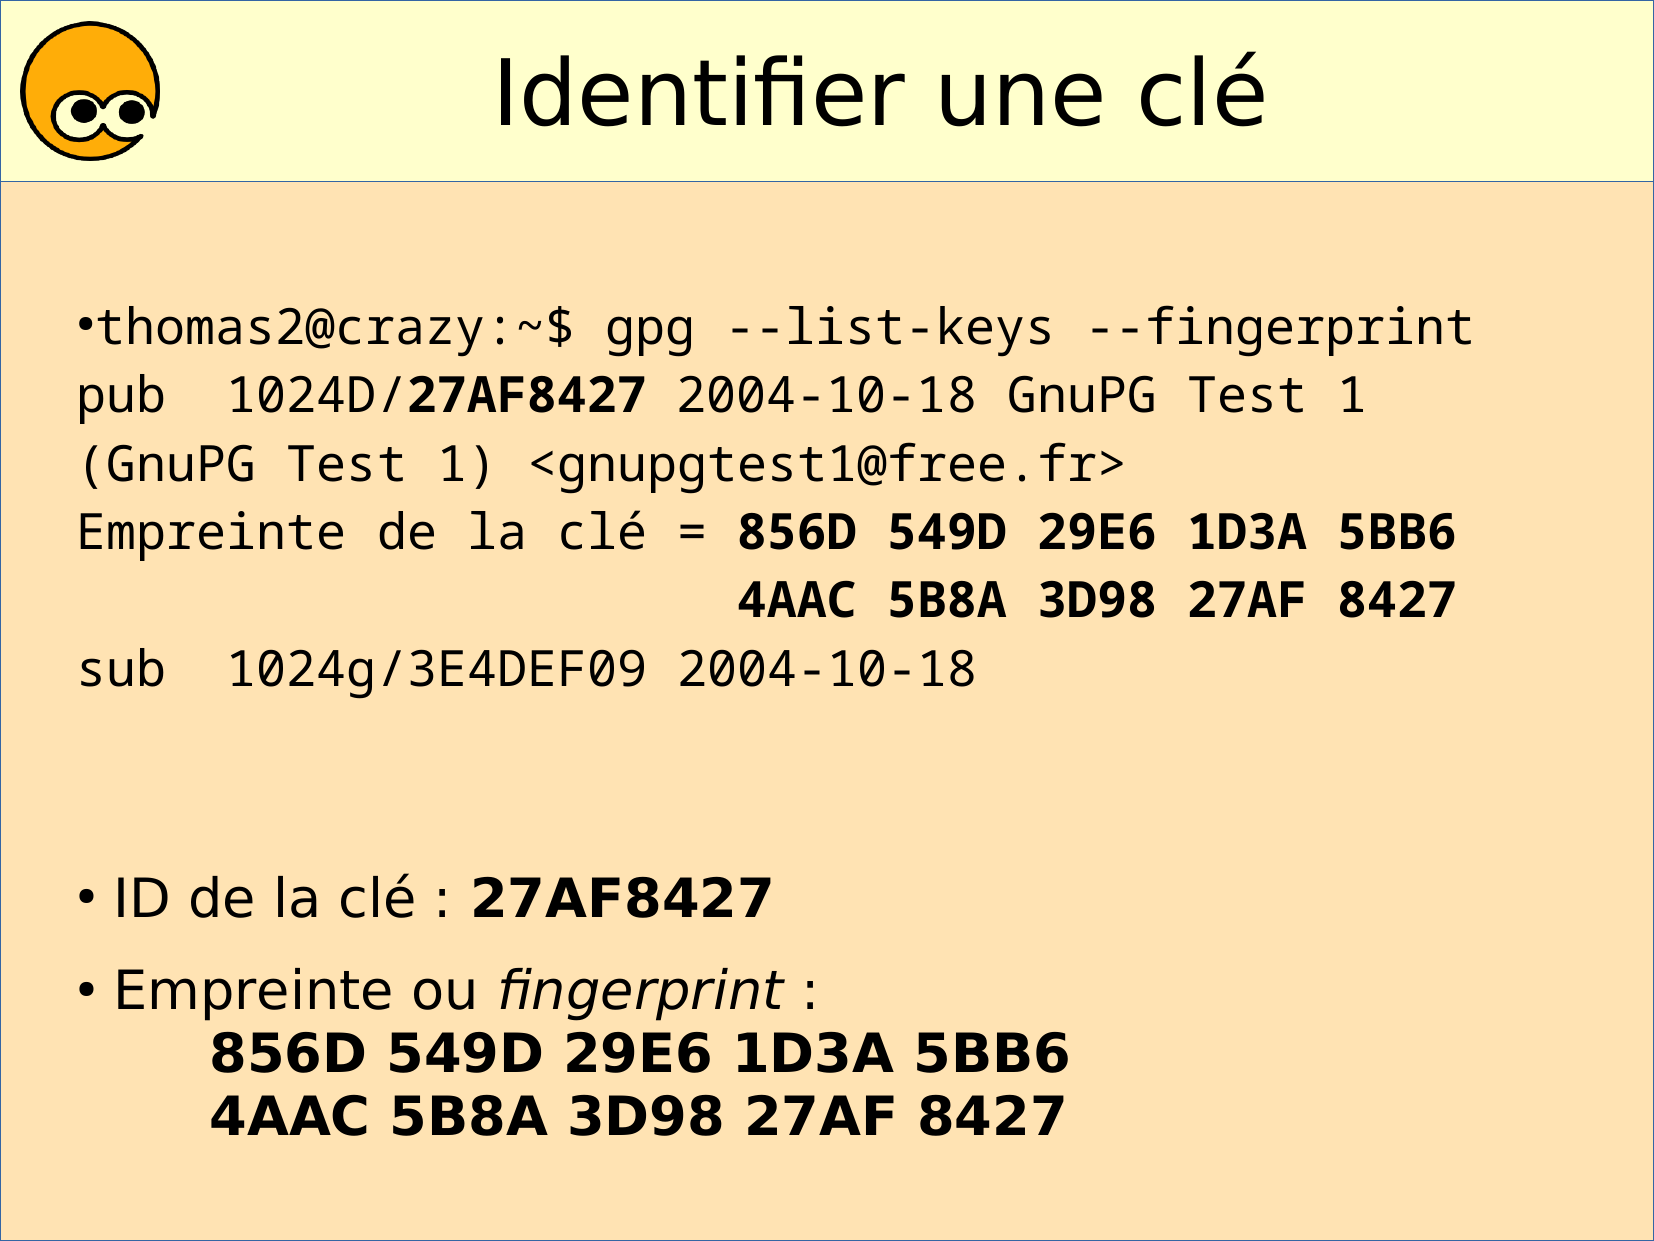

# Identifier une clé
thomas2@crazy:~$ gpg --list-keys --fingerprint
pub 1024D/27AF8427 2004-10-18 GnuPG Test 1 (GnuPG Test 1) <gnupgtest1@free.fr>
Empreinte de la clé = 856D 549D 29E6 1D3A 5BB6
 4AAC 5B8A 3D98 27AF 8427
sub 1024g/3E4DEF09 2004-10-18
 ID de la clé : 27AF8427
 Empreinte ou fingerprint :
 856D 549D 29E6 1D3A 5BB6
 4AAC 5B8A 3D98 27AF 8427